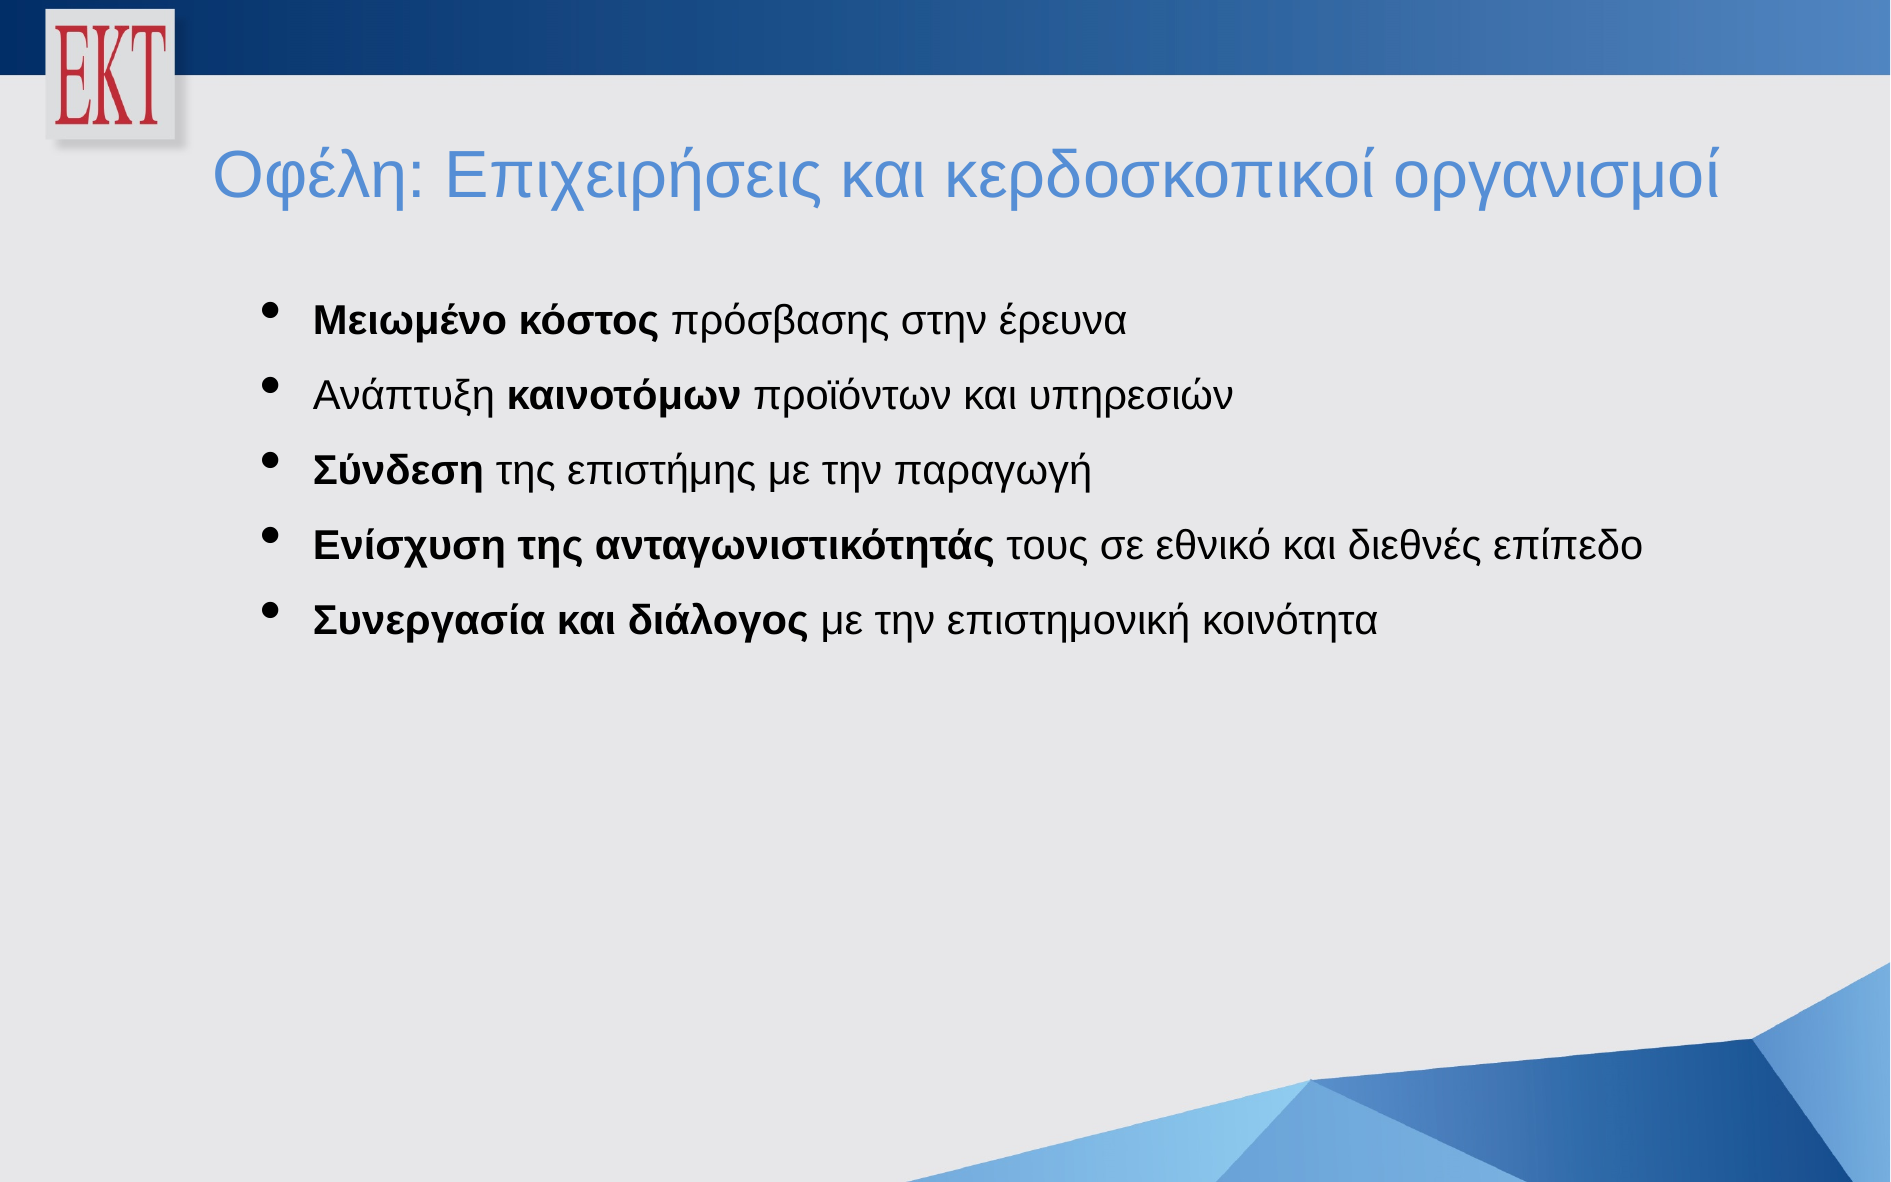

# Οφέλη: Επιχειρήσεις και κερδοσκοπικοί οργανισμοί
Μειωμένο κόστος πρόσβασης στην έρευνα
Ανάπτυξη καινοτόμων προϊόντων και υπηρεσιών
Σύνδεση της επιστήμης με την παραγωγή
Ενίσχυση της ανταγωνιστικότητάς τους σε εθνικό και διεθνές επίπεδο
Συνεργασία και διάλογος με την επιστημονική κοινότητα